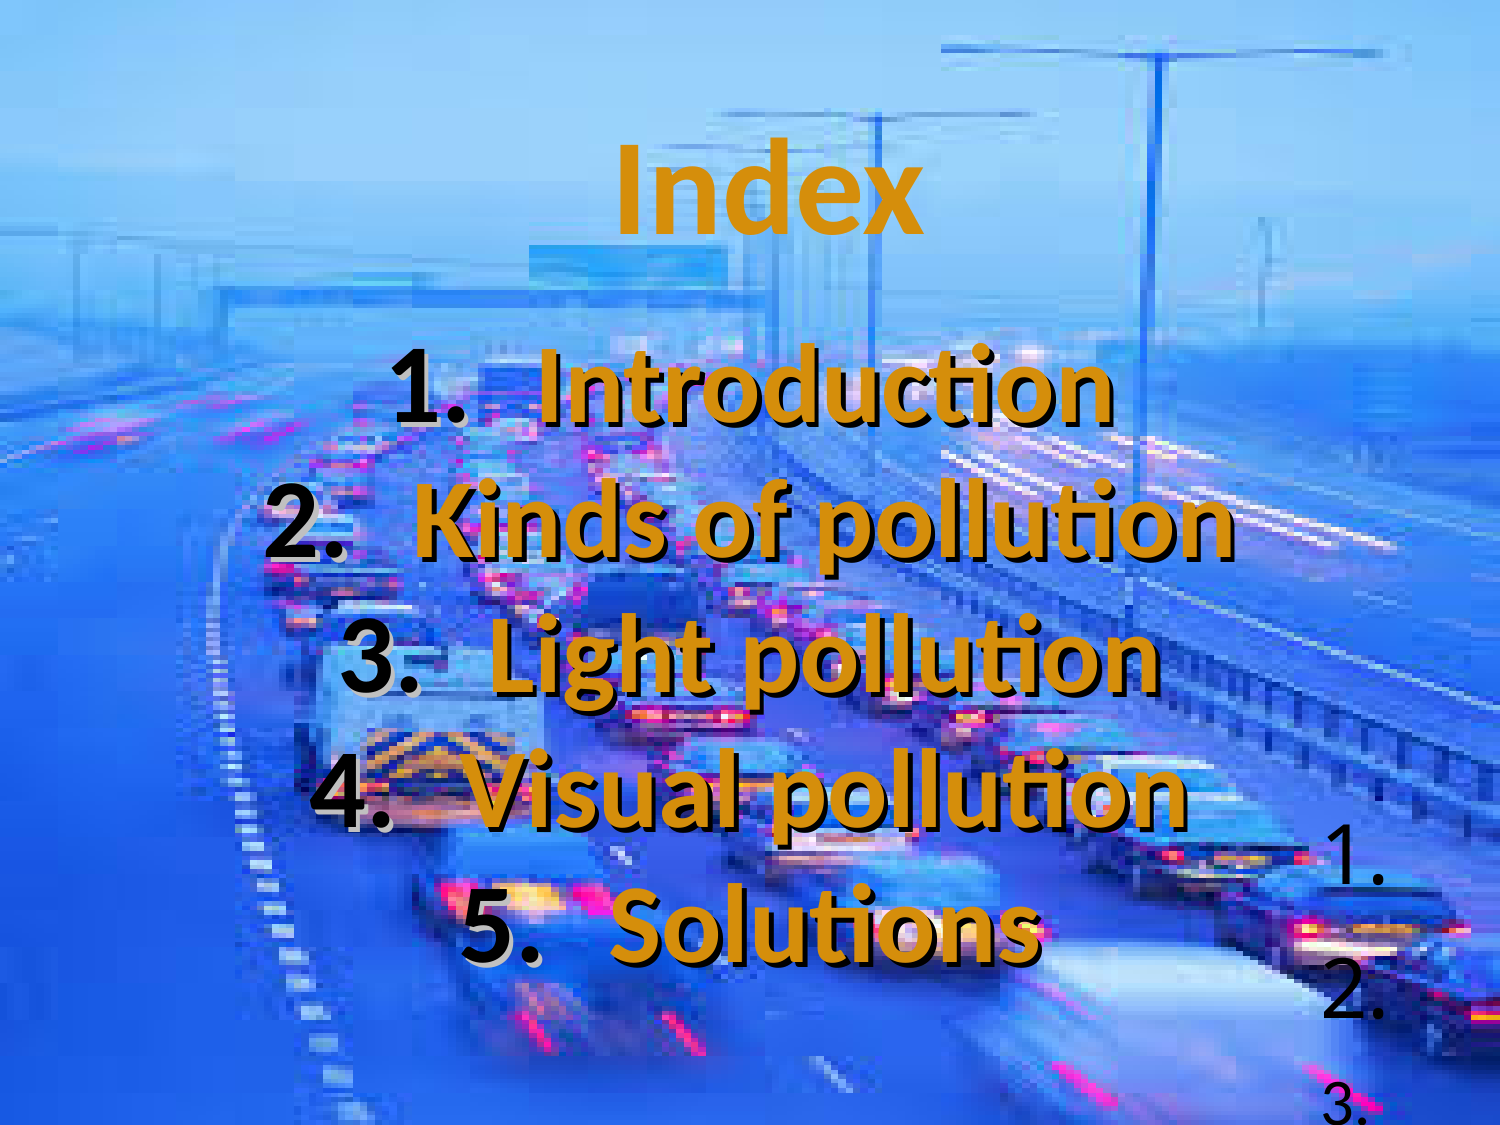

Index
Introduction
Kinds of pollution
Light pollution
Visual pollution
Solutions
#